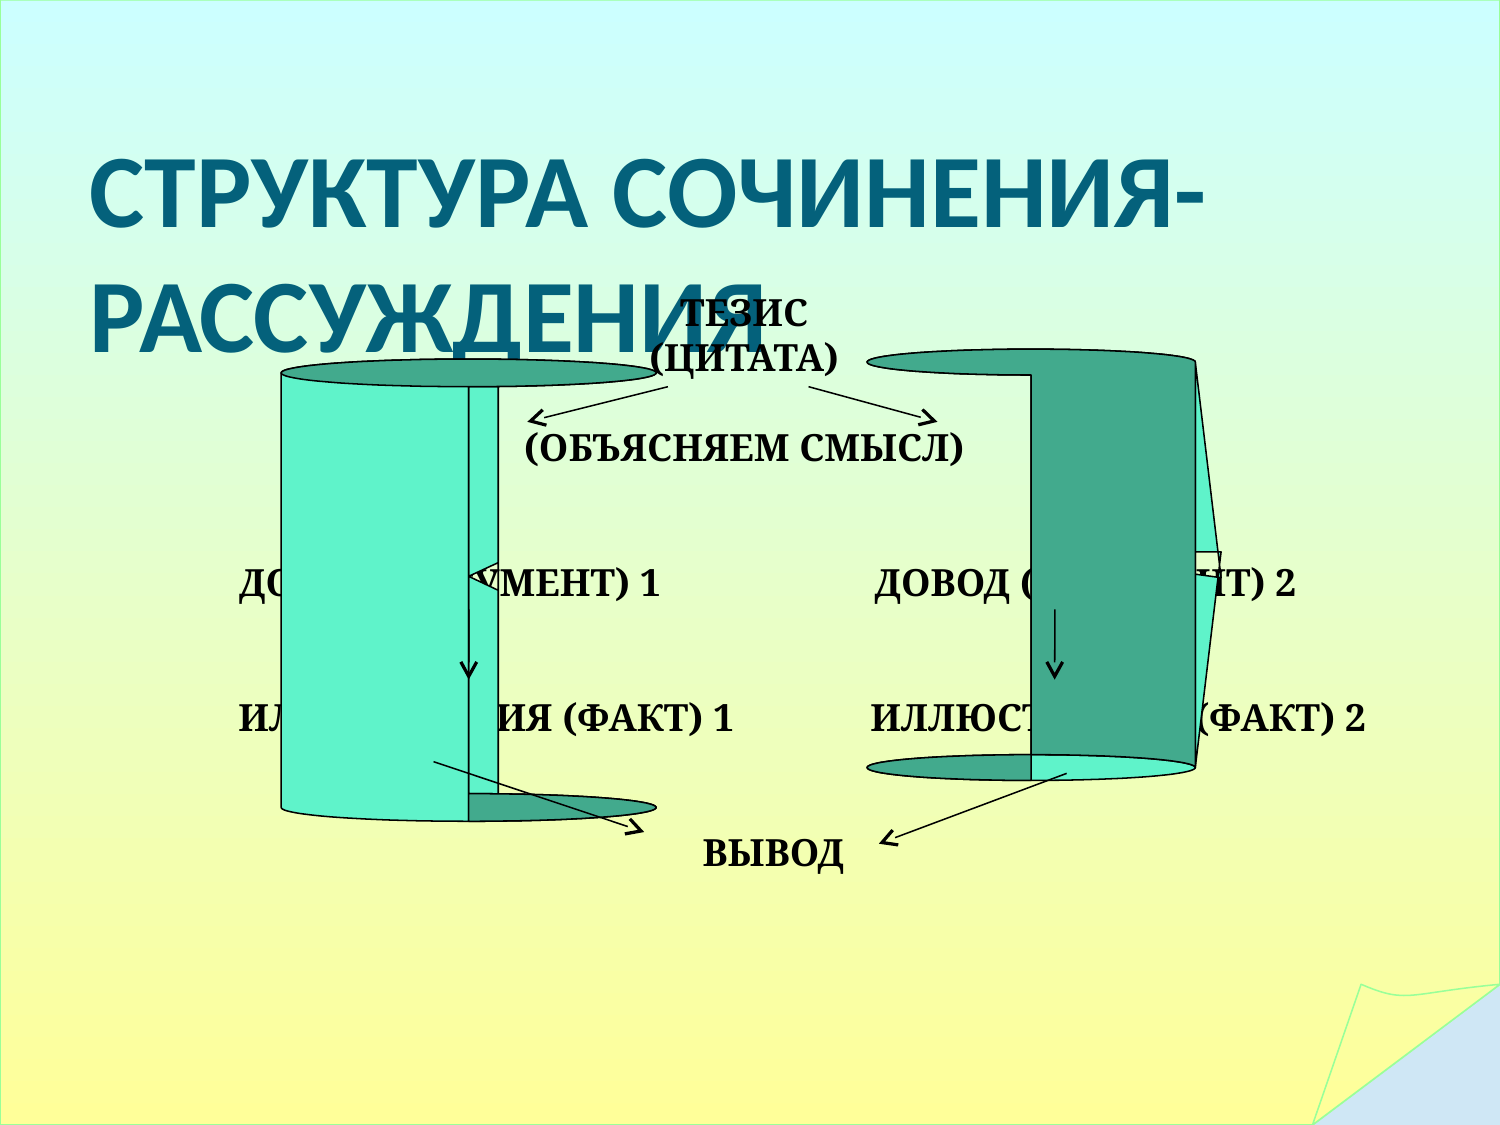

# СТРУКТУРА СОЧИНЕНИЯ-РАССУЖДЕНИЯ
ТЕЗИС
(ЦИТАТА)
(ОБЪЯСНЯЕМ СМЫСЛ)
 ДОВОД (АРГУМЕНТ) 1 ДОВОД (АРГУМЕНТ) 2
 ИЛЛЮСТРАЦИЯ (ФАКТ) 1 ИЛЛЮСТРАЦИЯ (ФАКТ) 2
 ВЫВОД